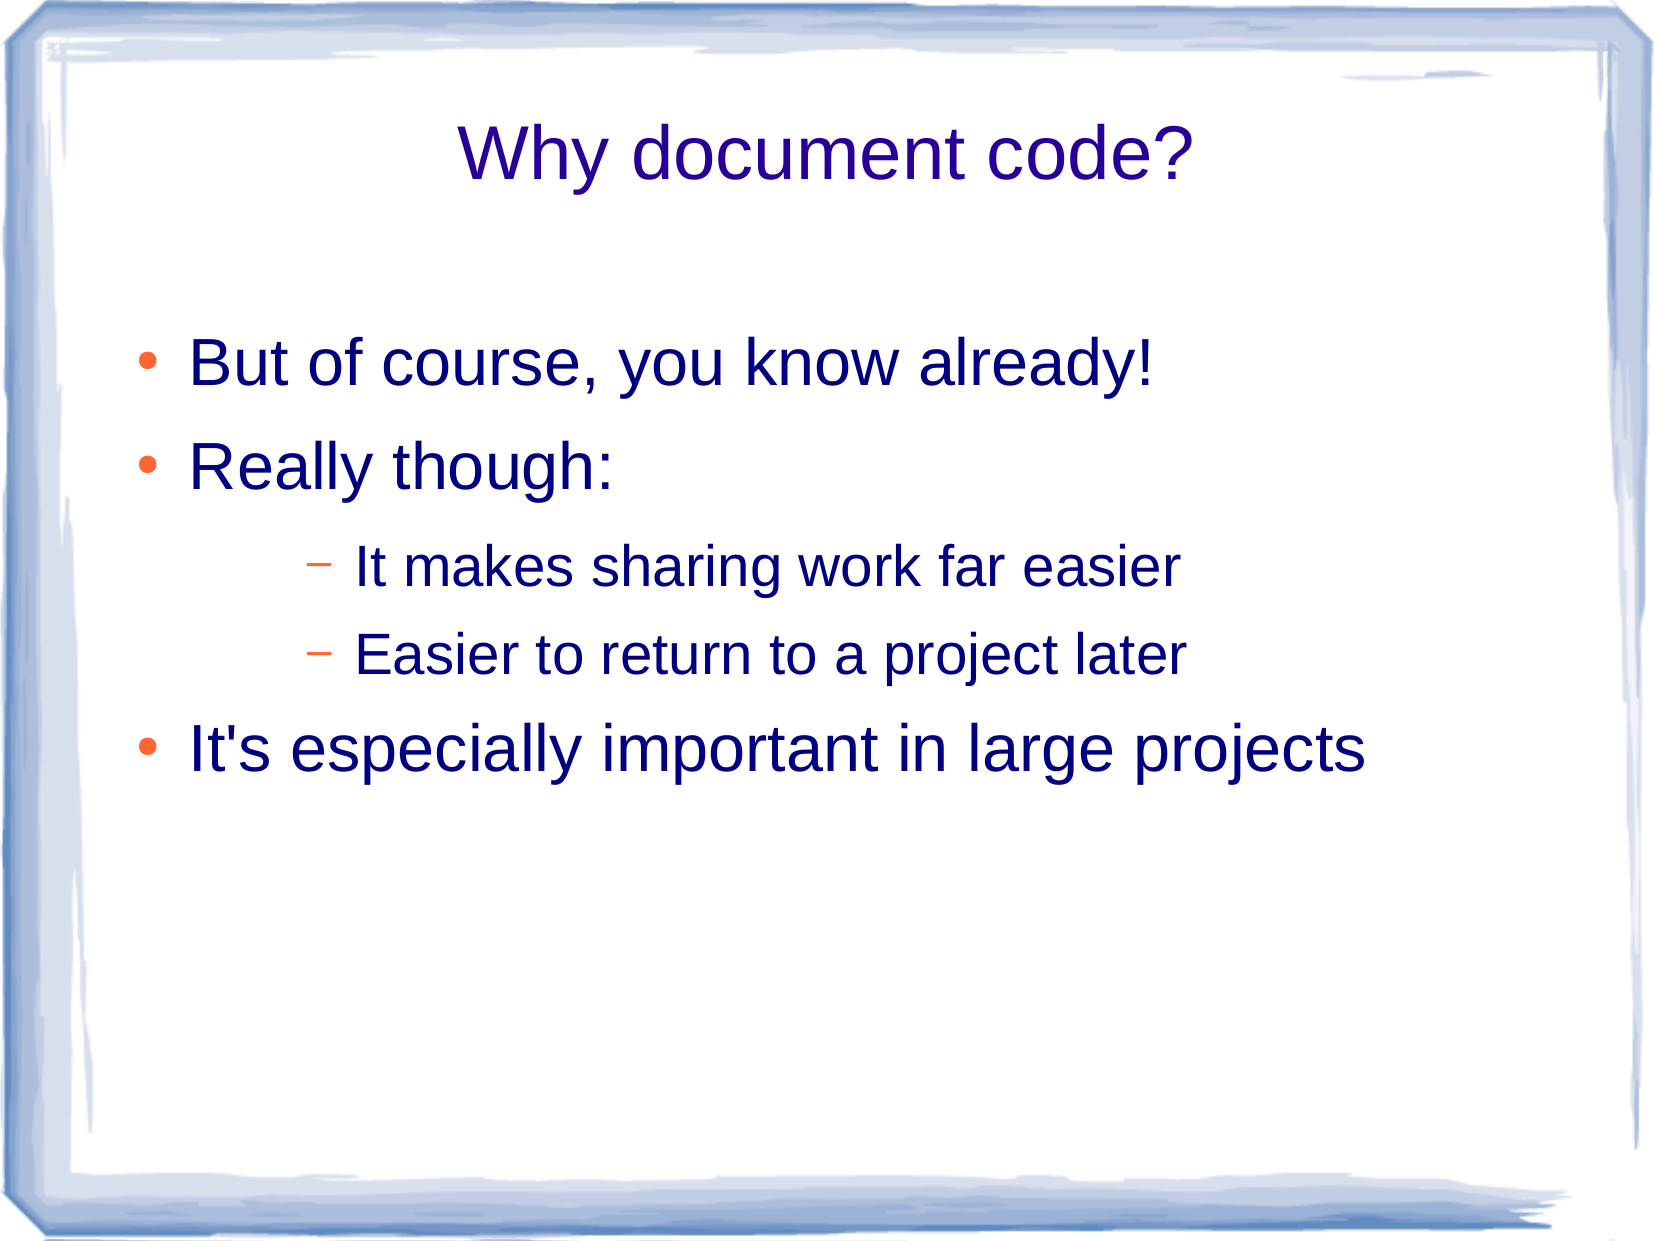

# Why document code?
But of course, you know already!
Really though:
It makes sharing work far easier
Easier to return to a project later
It's especially important in large projects